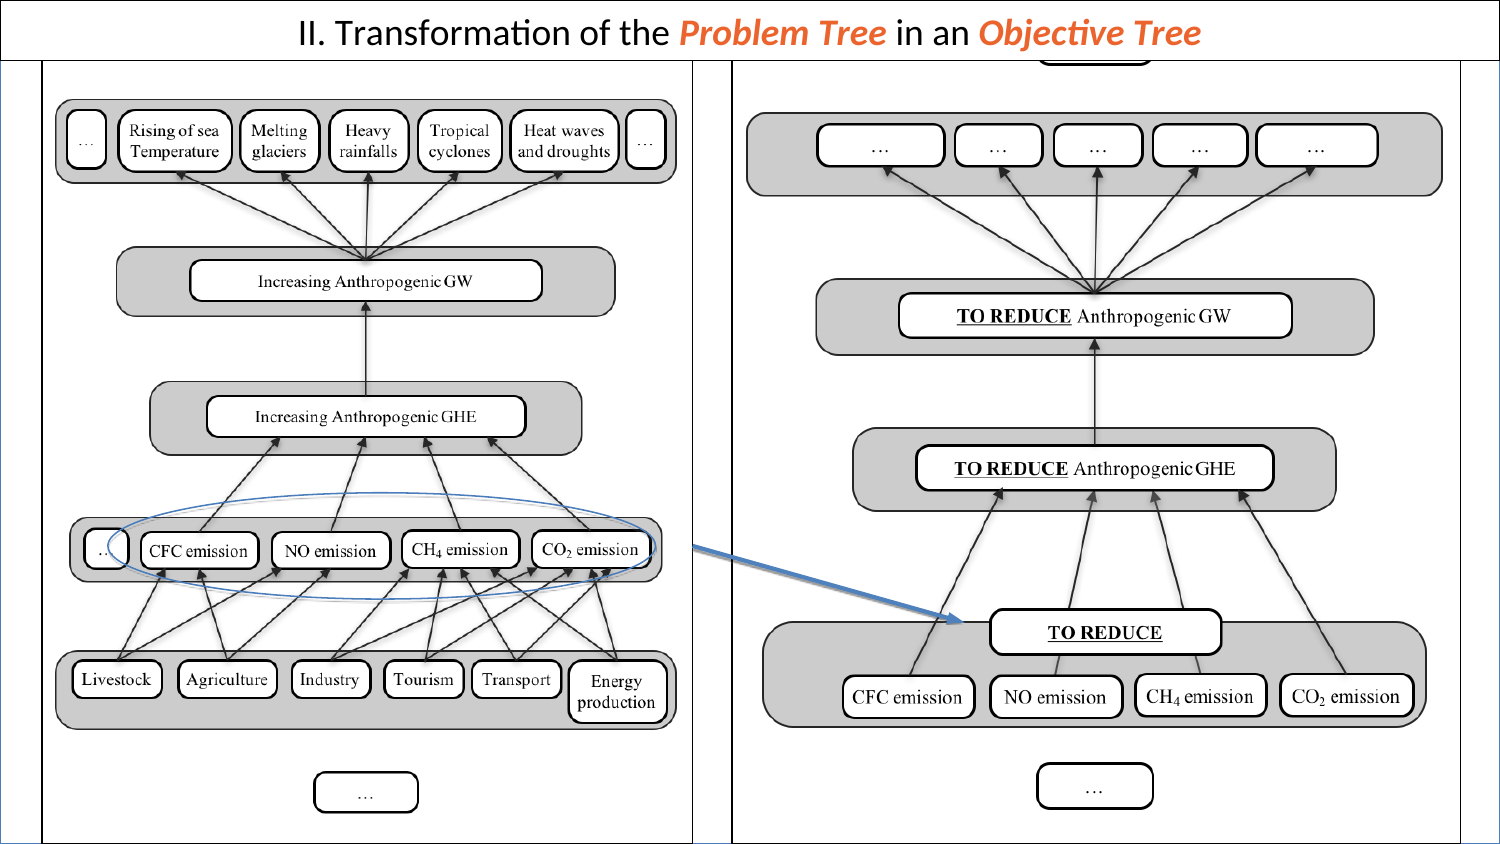

II. Transformation of the Problem Tree in an Objective Tree